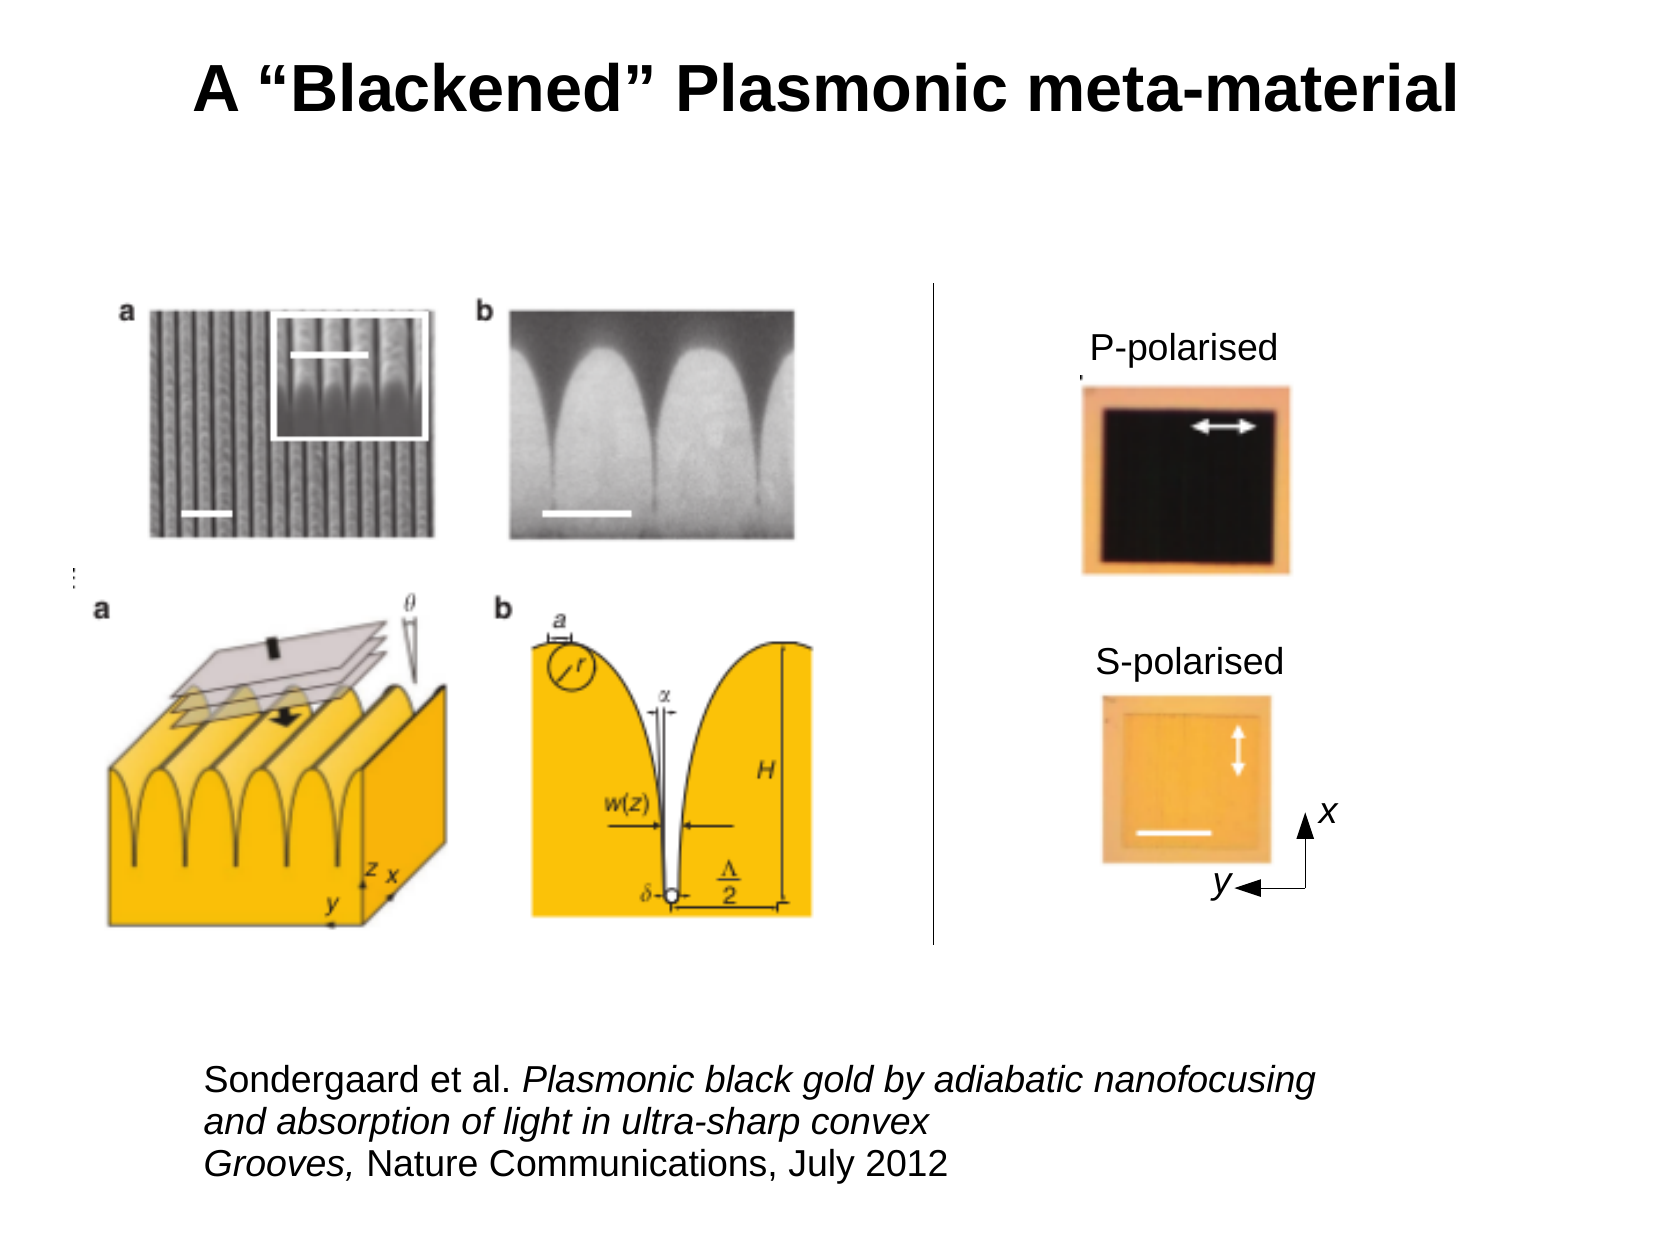

# A “Blackened” Plasmonic meta-material
P-polarised
S-polarised
x
y
Sondergaard et al. Plasmonic black gold by adiabatic nanofocusing
and absorption of light in ultra-sharp convex
Grooves, Nature Communications, July 2012